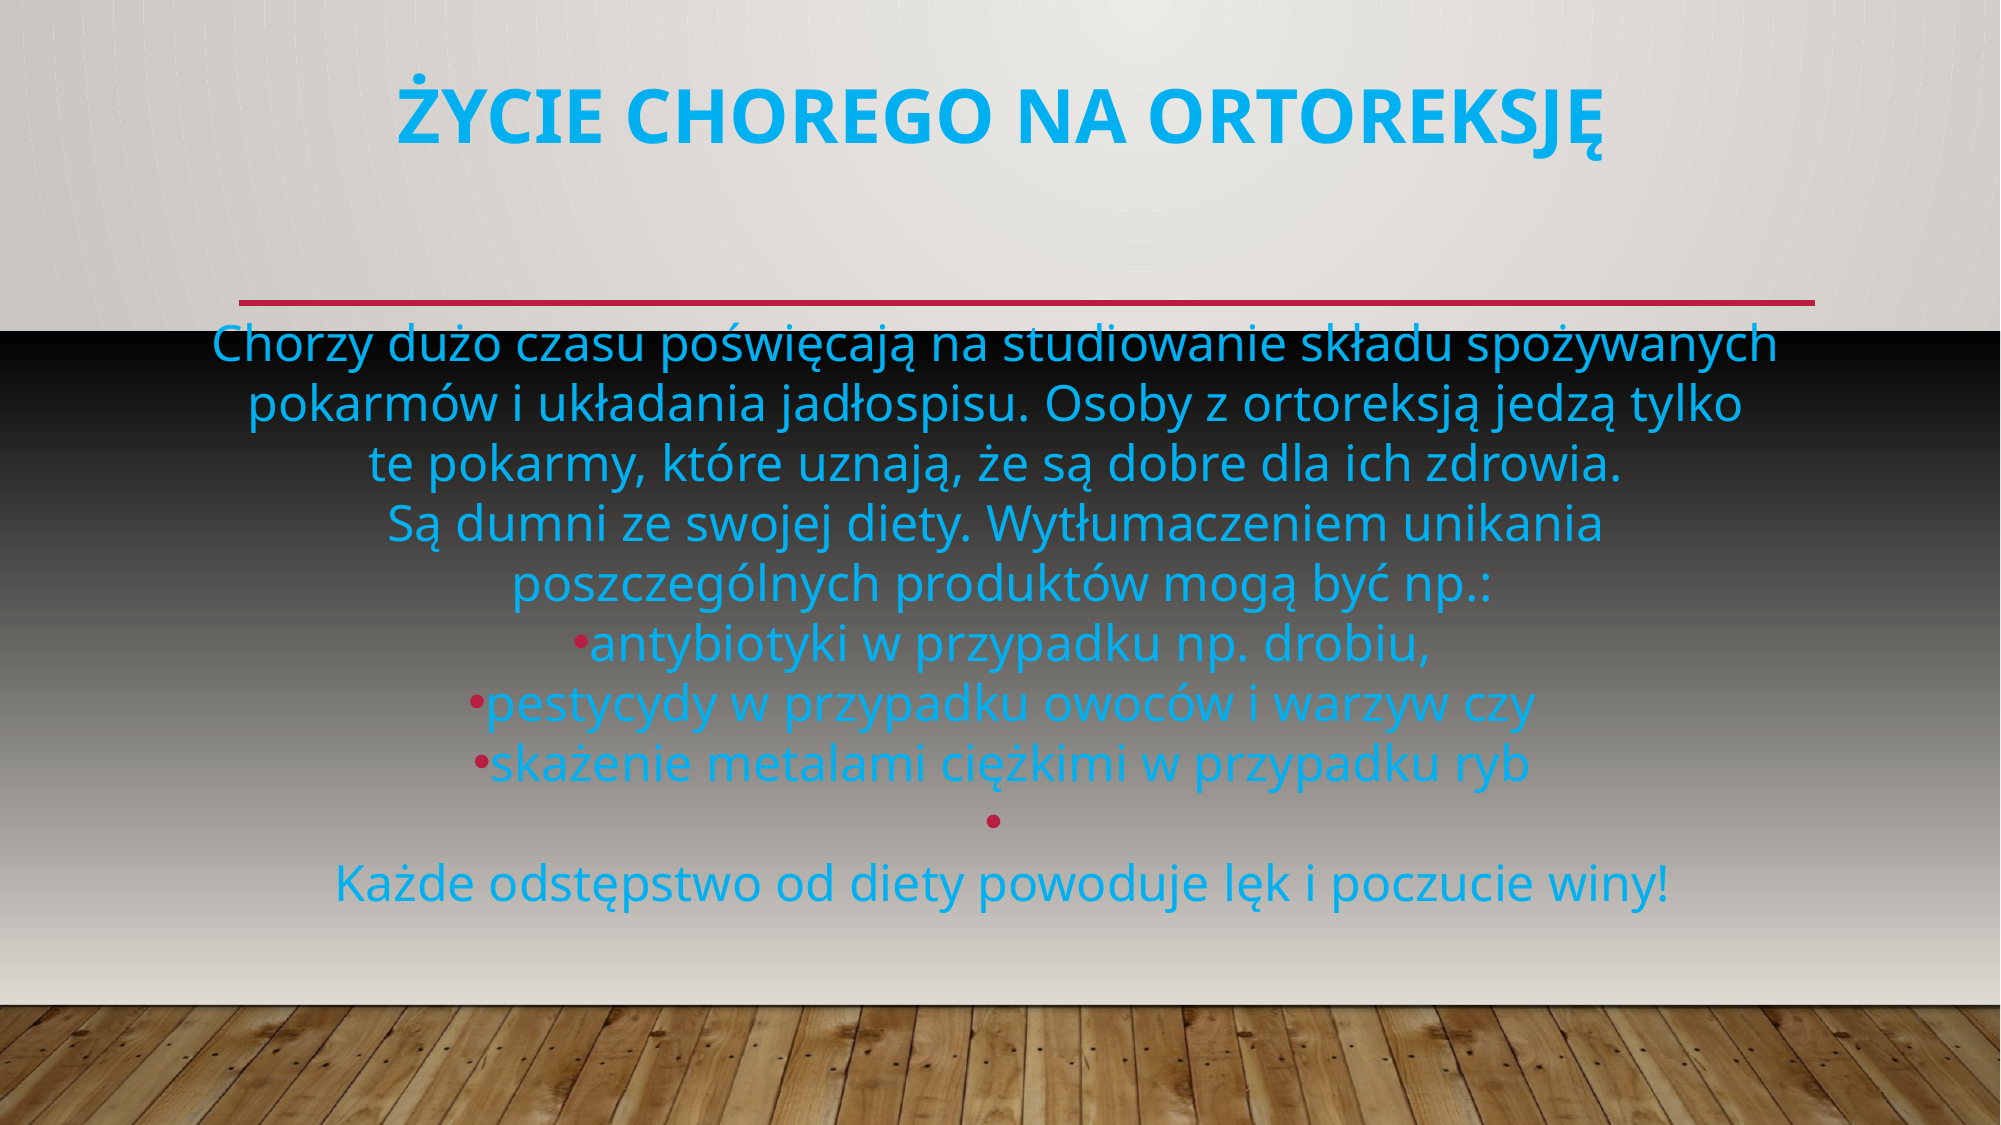

# Życie chorego na ortoreksję
Chorzy dużo czasu poświęcają na studiowanie składu spożywanych
pokarmów i układania jadłospisu. Osoby z ortoreksją jedzą tylko
te pokarmy, które uznają, że są dobre dla ich zdrowia.
Są dumni ze swojej diety. Wytłumaczeniem unikania
poszczególnych produktów mogą być np.:
antybiotyki w przypadku np. drobiu,
pestycydy w przypadku owoców i warzyw czy
skażenie metalami ciężkimi w przypadku ryb
Każde odstępstwo od diety powoduje lęk i poczucie winy!